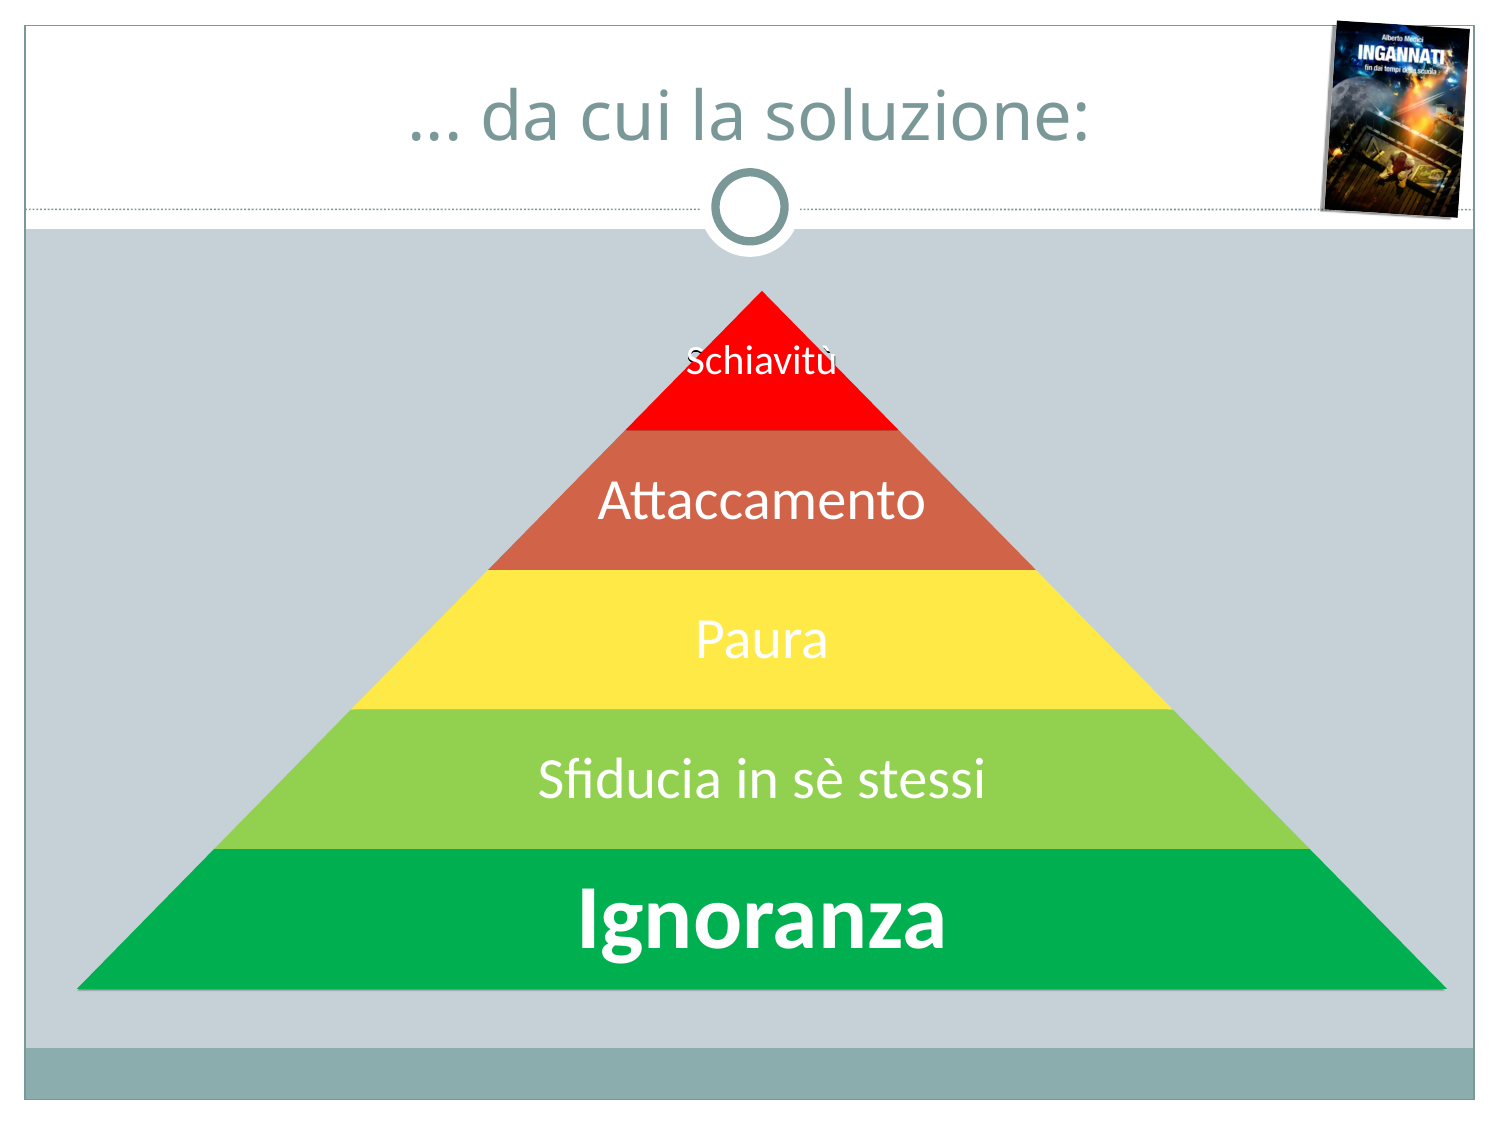

# ... da cui la soluzione:
Schiavitù
Attaccamento
Paura
Sfiducia in sè stessi
Ignoranza